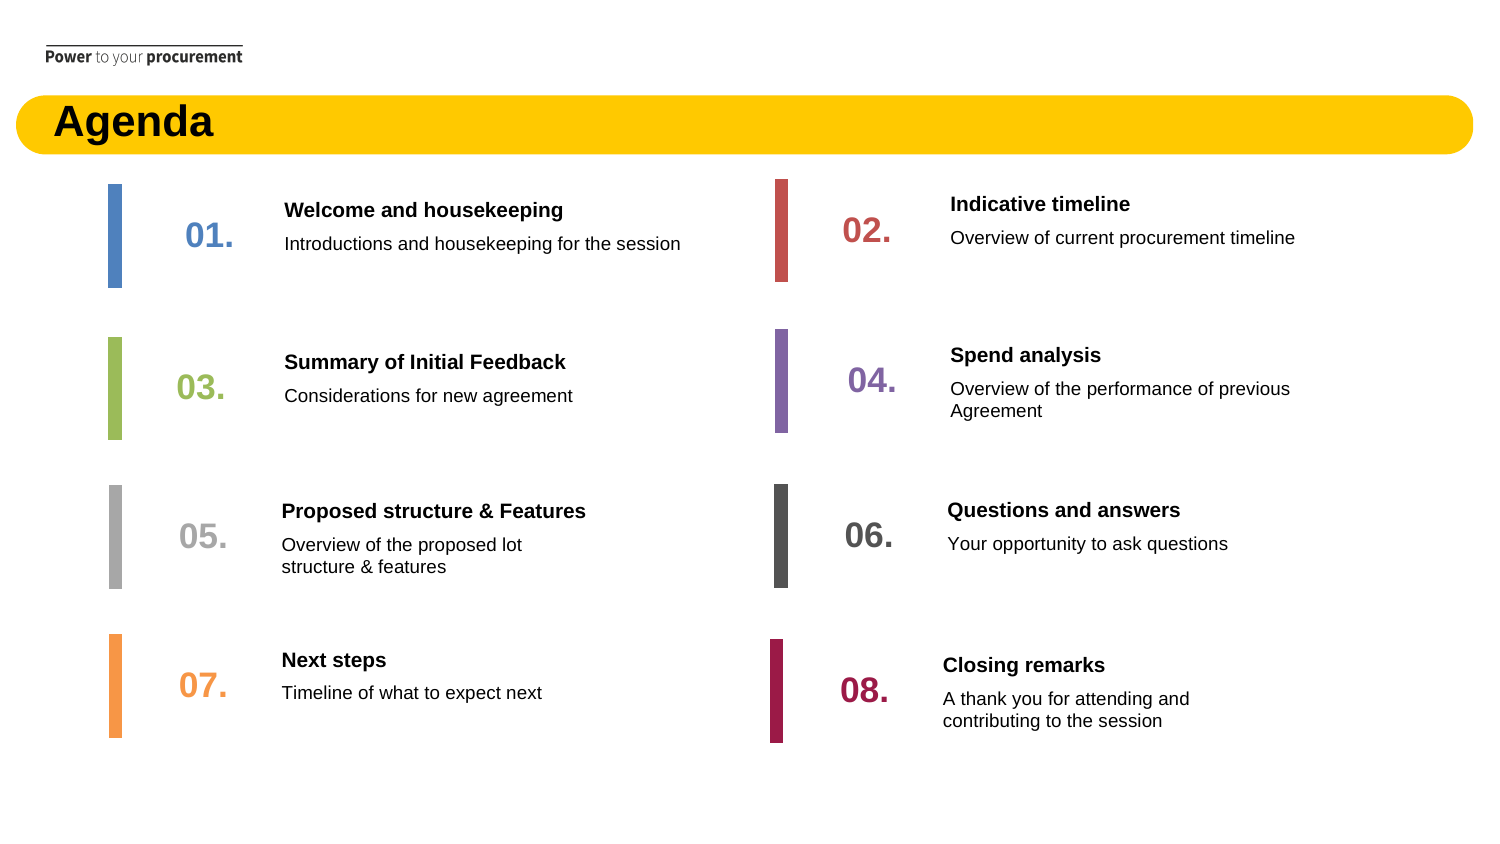

# Agenda
Indicative timeline
Welcome and housekeeping
02.
01.
Overview of current procurement timeline
Introductions and housekeeping for the session
Spend analysis
Summary of Initial Feedback
04.
03.
Overview of the performance of previous
Agreement
Considerations for new agreement
Questions and answers
Proposed structure & Features
06.
05.
Your opportunity to ask questions
Overview of the proposed lot
structure & features
Next steps
Closing remarks
07.
08.
Timeline of what to expect next
A thank you for attending and contributing to the session